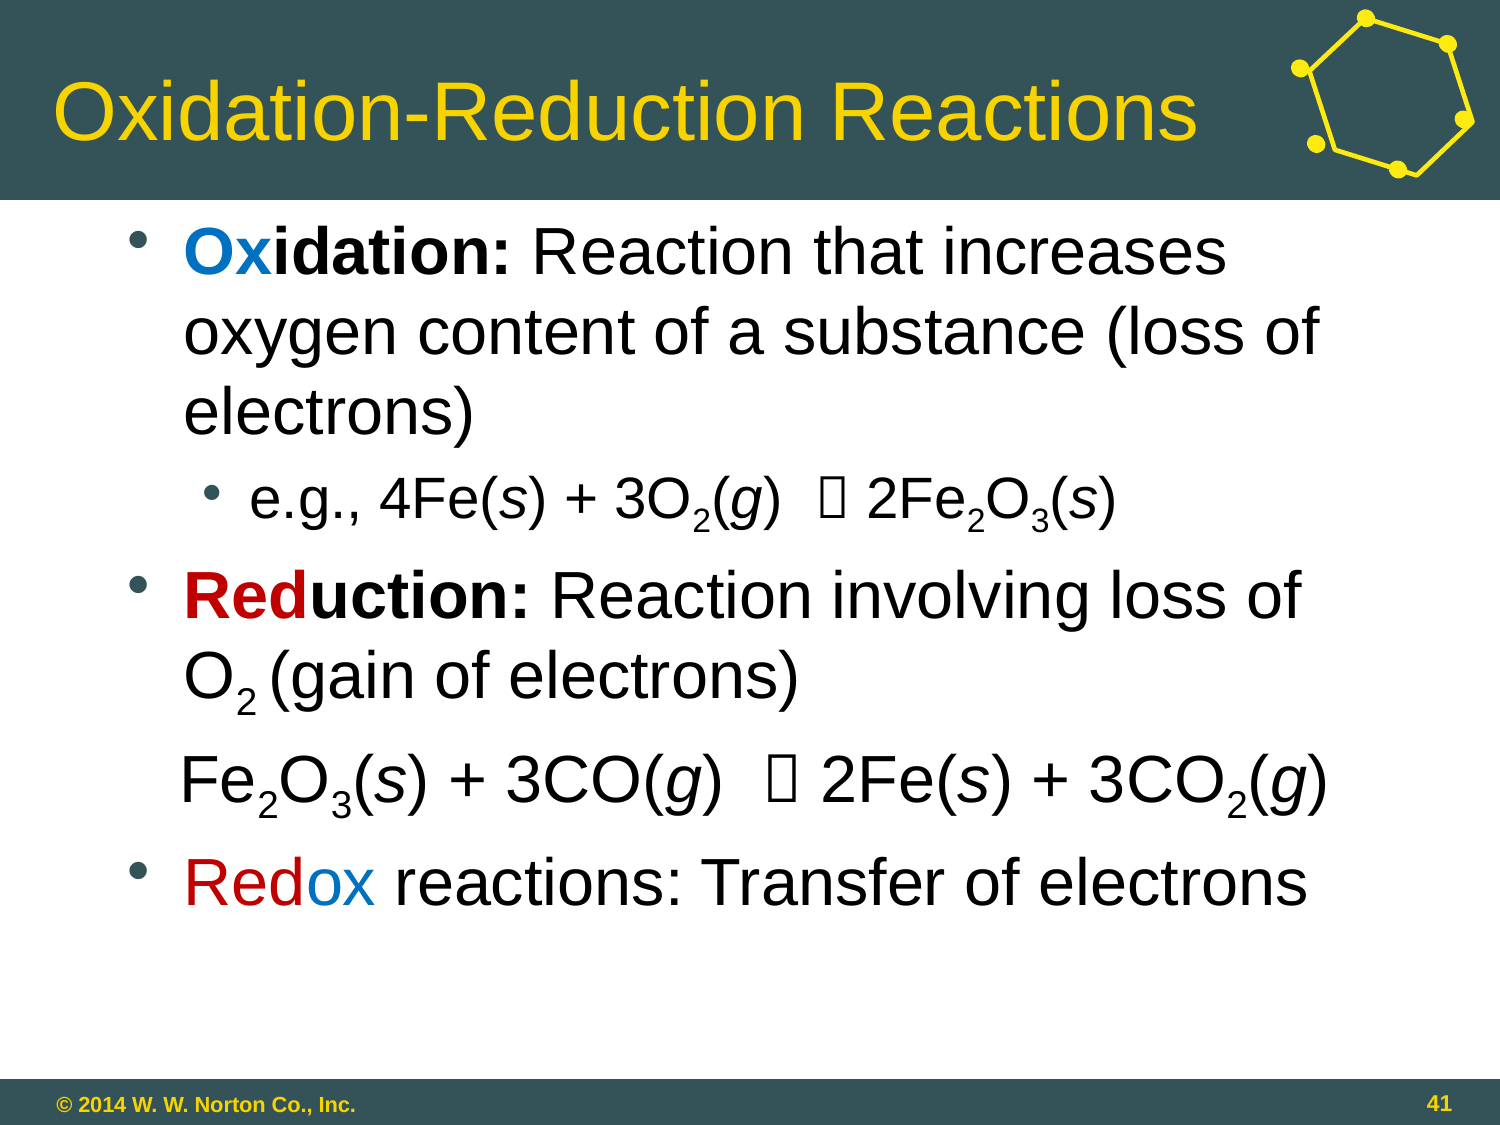

Oxidation-Reduction Reactions
# Oxidation: Reaction that increases oxygen content of a substance (loss of electrons)
e.g., 4Fe(s) + 3O2(g)  2Fe2O3(s)
Reduction: Reaction involving loss of O2 (gain of electrons)
Fe2O3(s) + 3CO(g)  2Fe(s) + 3CO2(g)
Redox reactions: Transfer of electrons